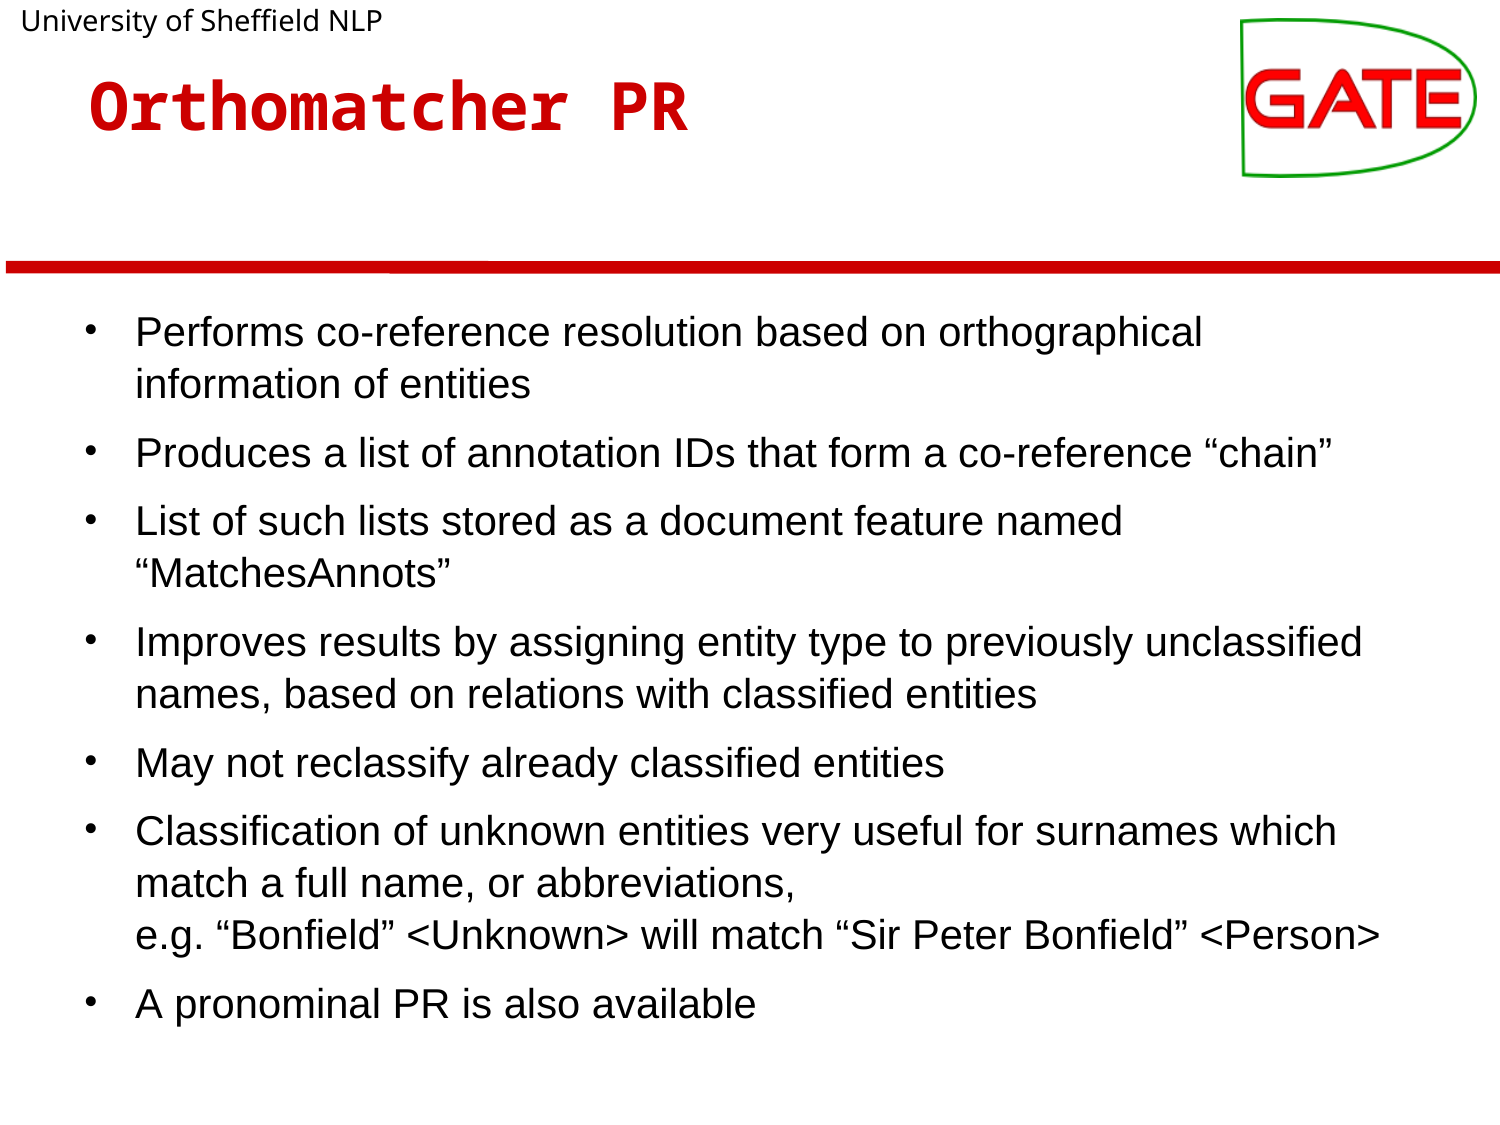

Orthomatcher PR
Performs co-reference resolution based on orthographical information of entities
Produces a list of annotation IDs that form a co-reference “chain”
List of such lists stored as a document feature named “MatchesAnnots”
Improves results by assigning entity type to previously unclassified names, based on relations with classified entities
May not reclassify already classified entities
Classification of unknown entities very useful for surnames which match a full name, or abbreviations,
e.g. “Bonfield” <Unknown> will match “Sir Peter Bonfield” <Person>
A pronominal PR is also available